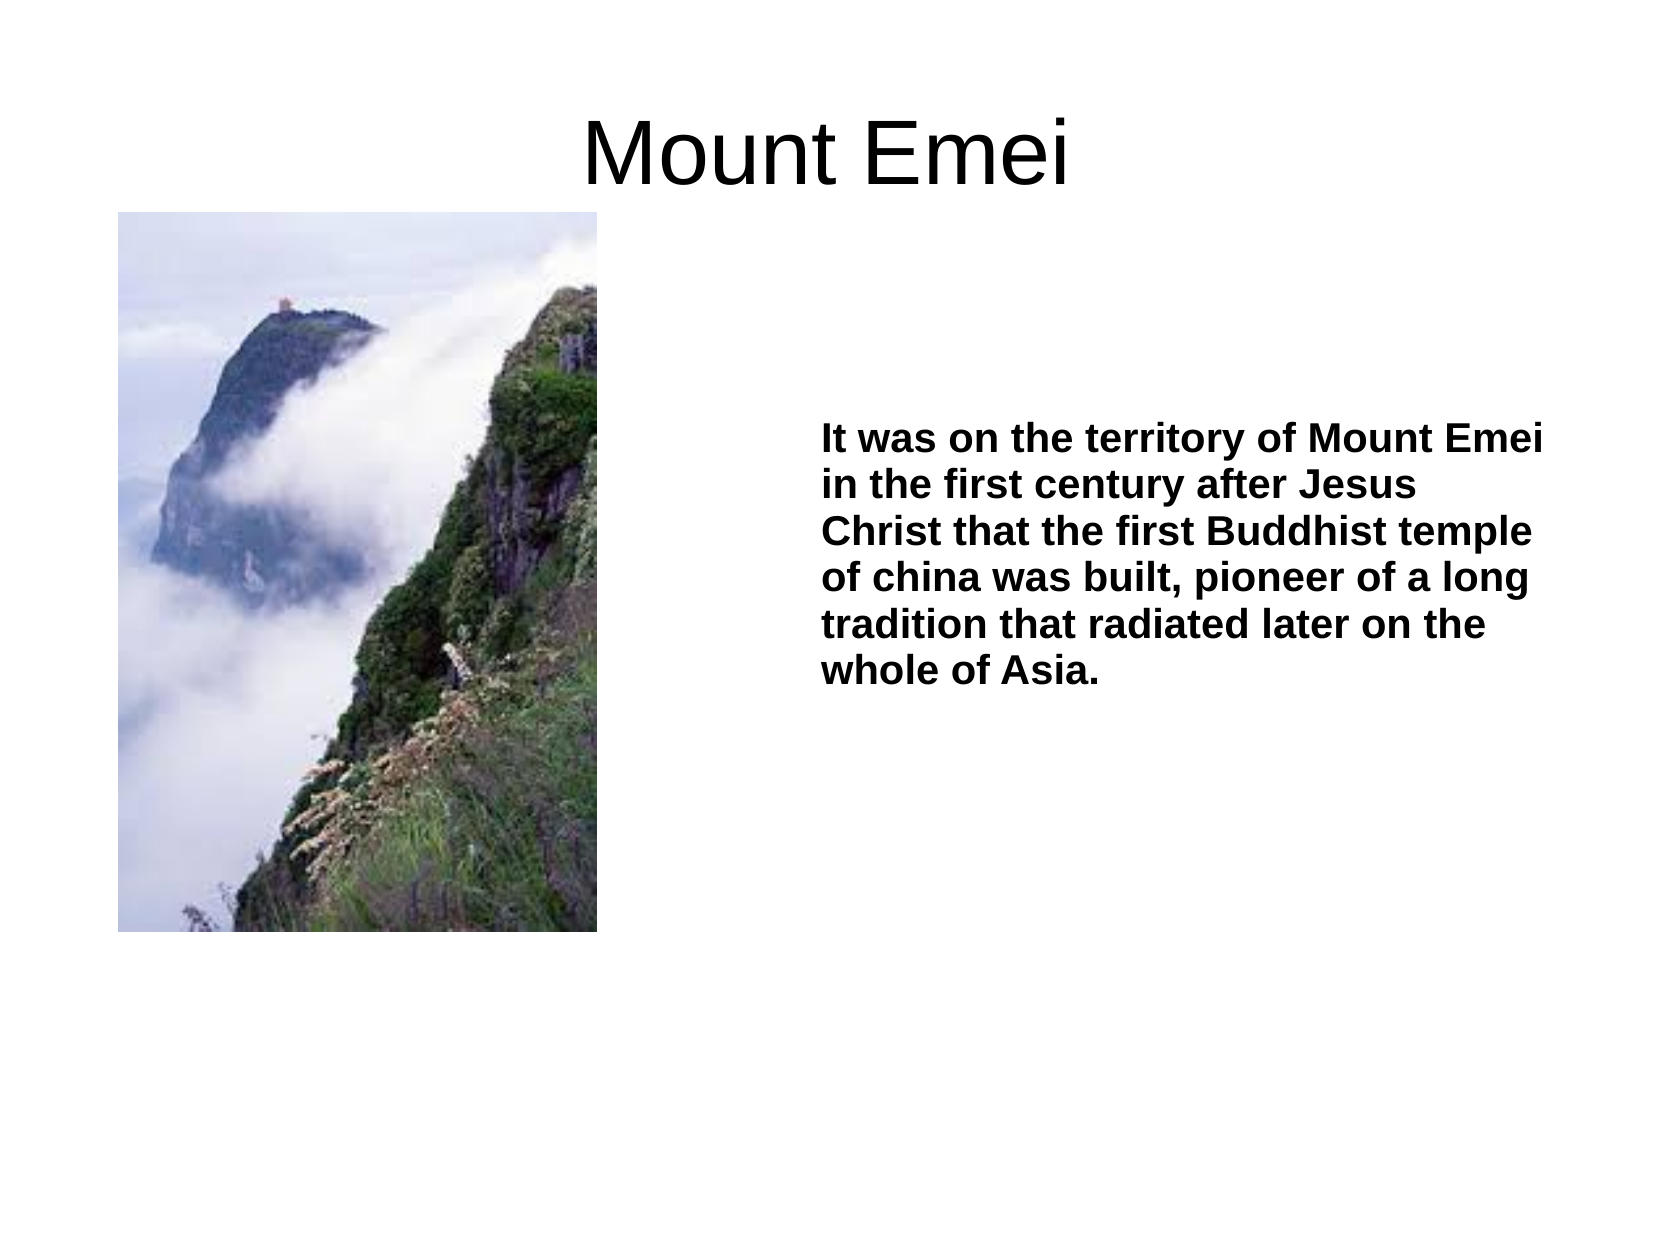

# Mount Emei
It was on the territory of Mount Emei in the first century after Jesus Christ that the first Buddhist temple of china was built, pioneer of a long tradition that radiated later on the whole of Asia.